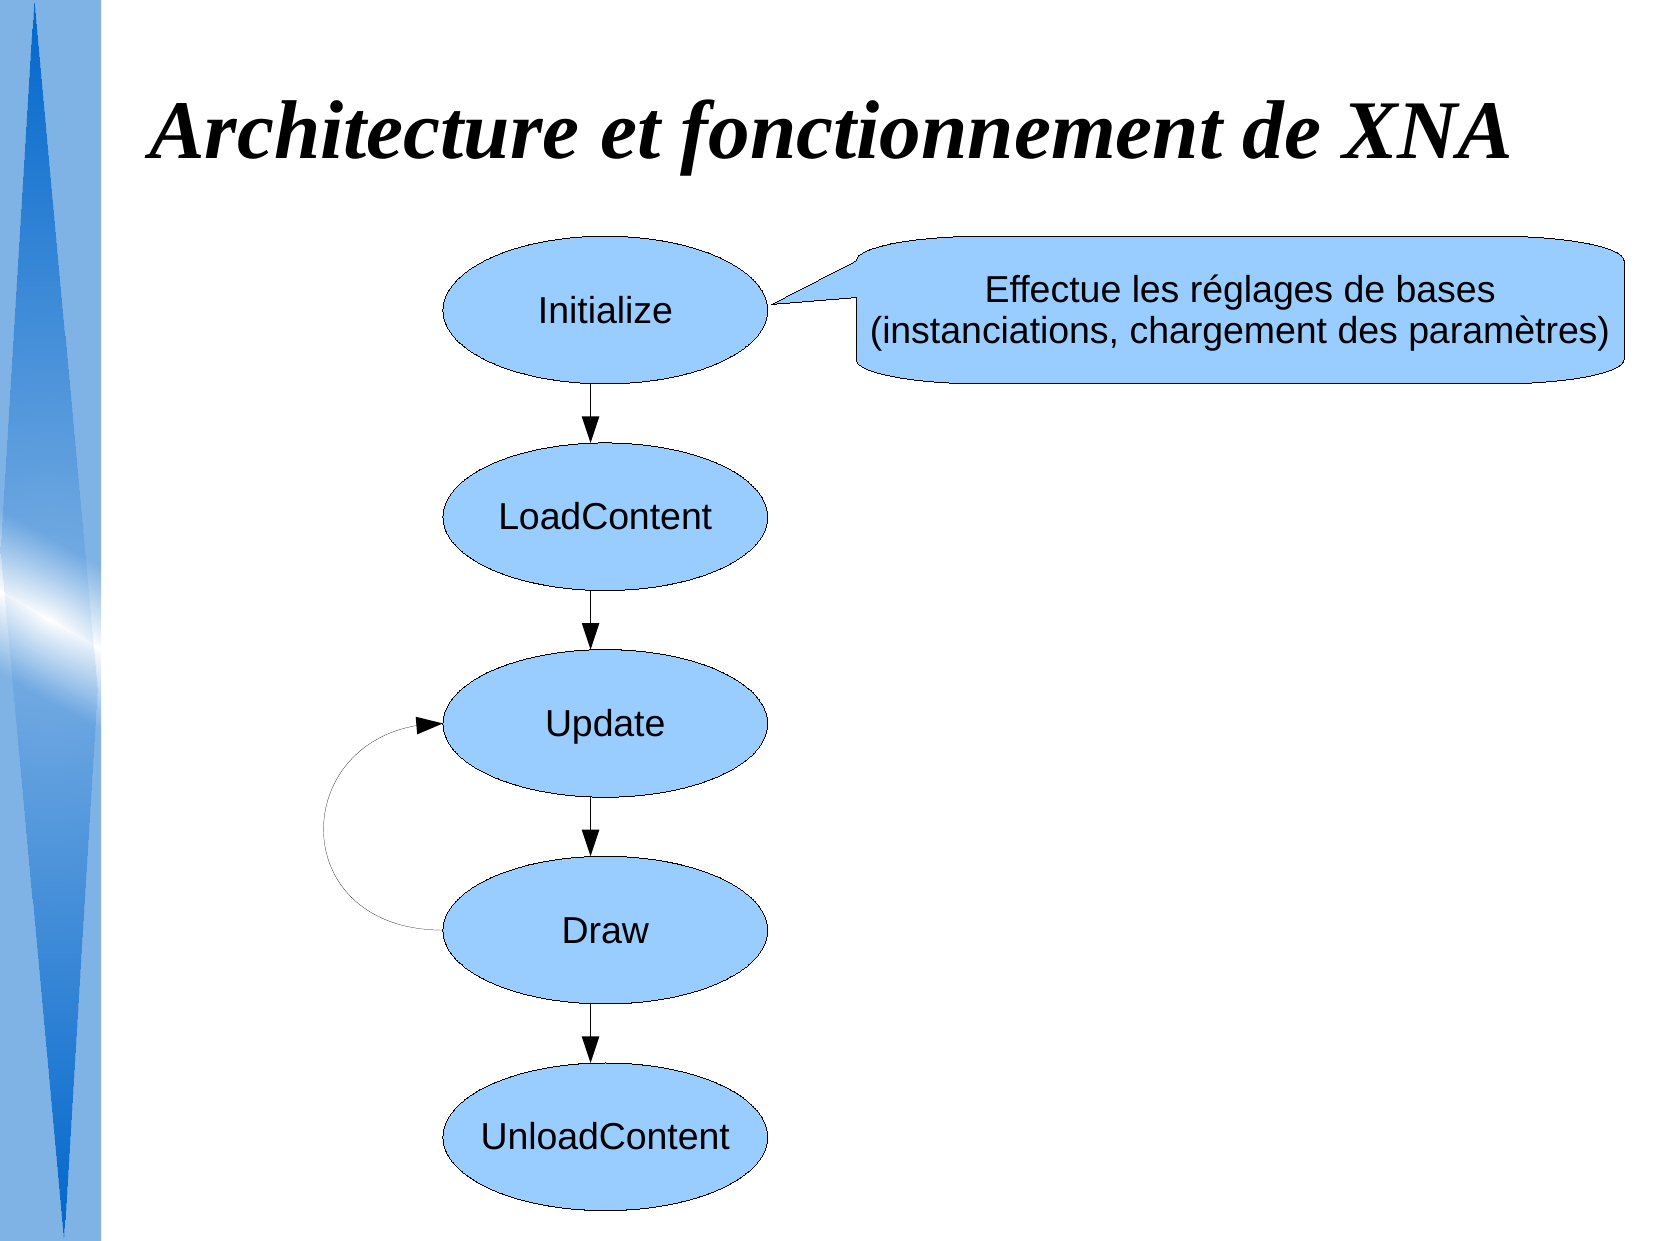

# Architecture et fonctionnement de XNA
Initialize
Effectue les réglages de bases
(instanciations, chargement des paramètres)
LoadContent
Update
Draw
UnloadContent